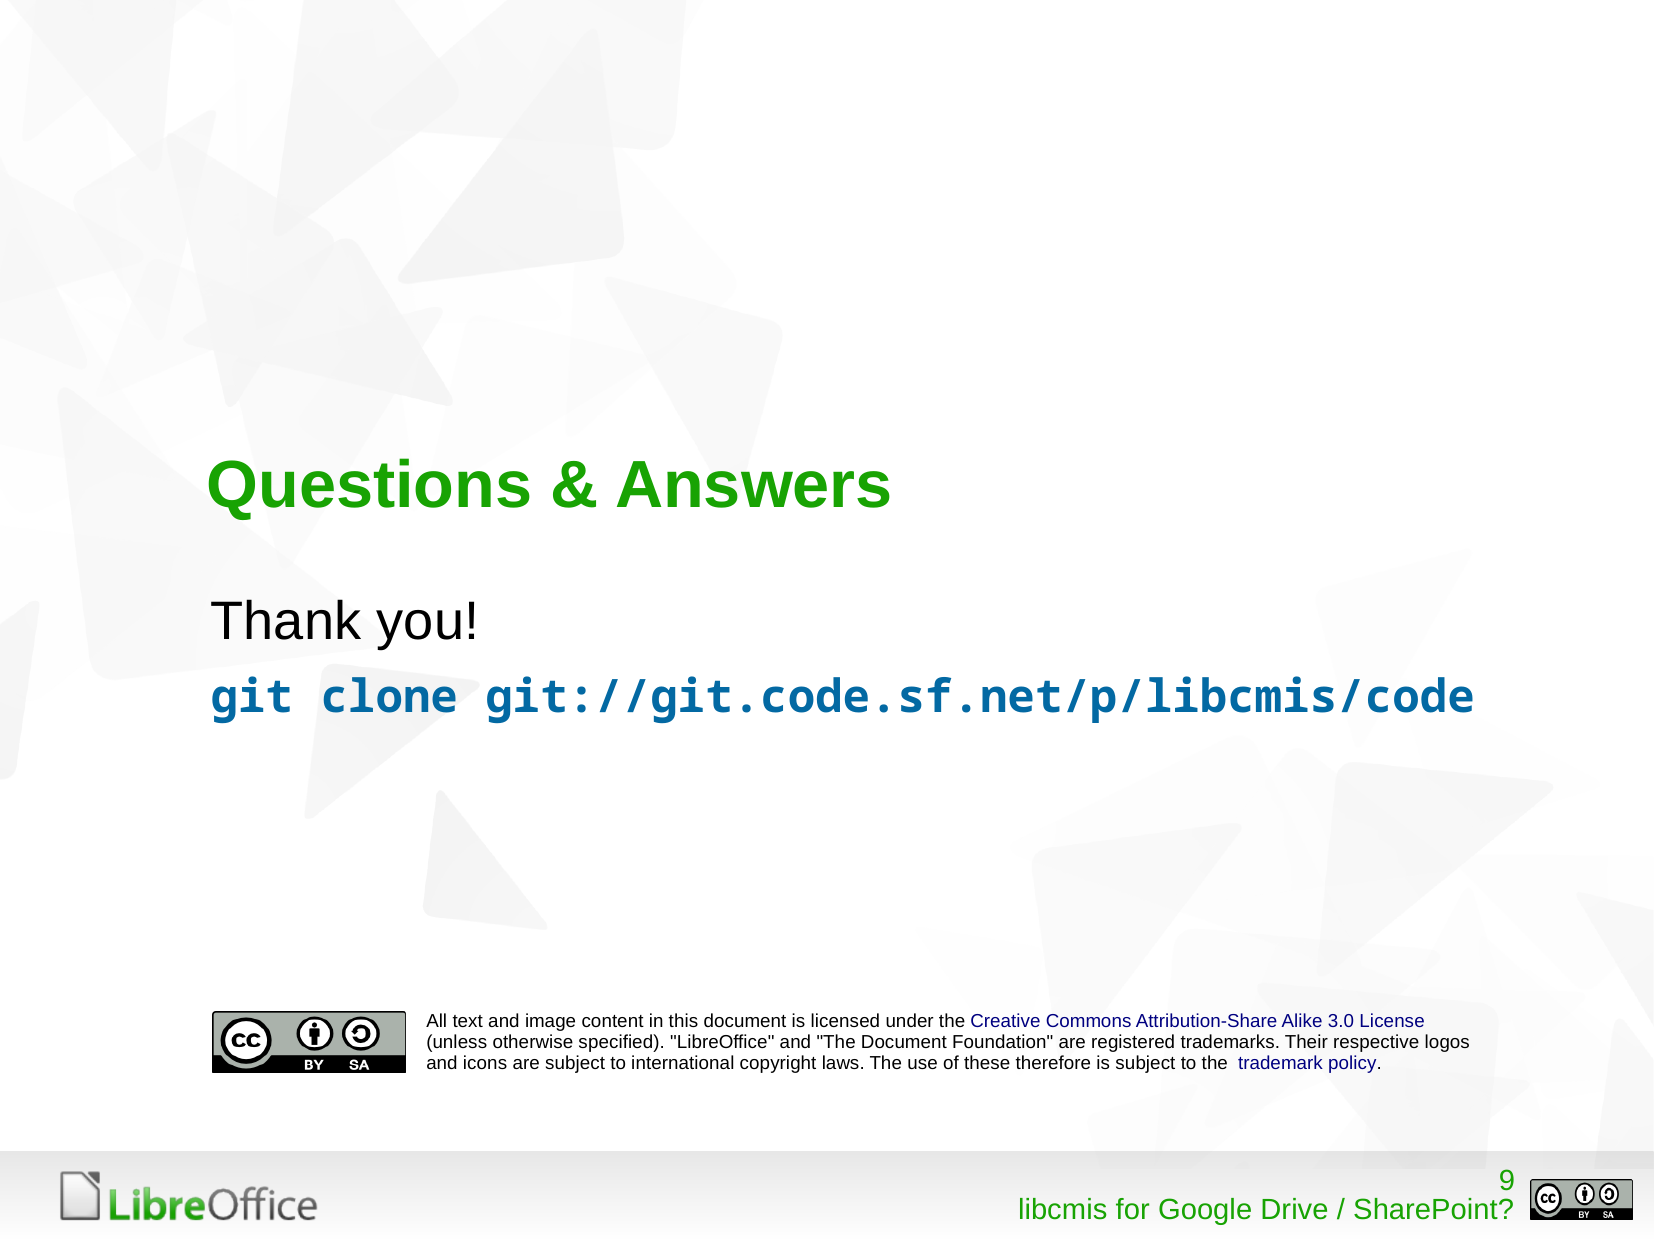

# Questions & Answers
Thank you!
git clone git://git.code.sf.net/p/libcmis/code
9
libcmis for Google Drive / SharePoint?